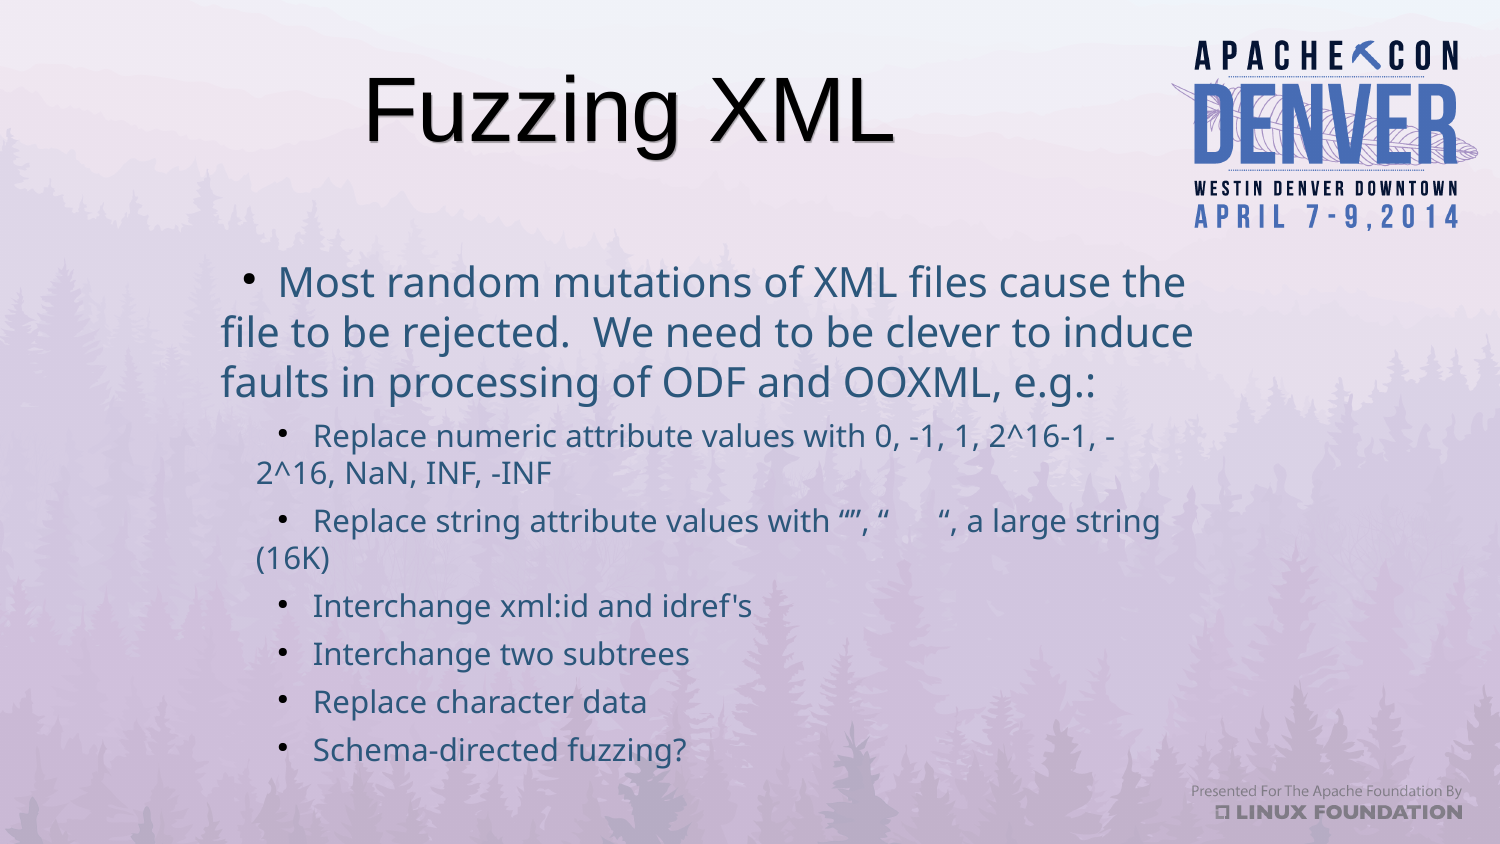

# Fuzzing XML
Most random mutations of XML files cause the file to be rejected. We need to be clever to induce faults in processing of ODF and OOXML, e.g.:
Replace numeric attribute values with 0, -1, 1, 2^16-1, -2^16, NaN, INF, -INF
Replace string attribute values with “”, “ “, a large string (16K)
Interchange xml:id and idref's
Interchange two subtrees
Replace character data
Schema-directed fuzzing?